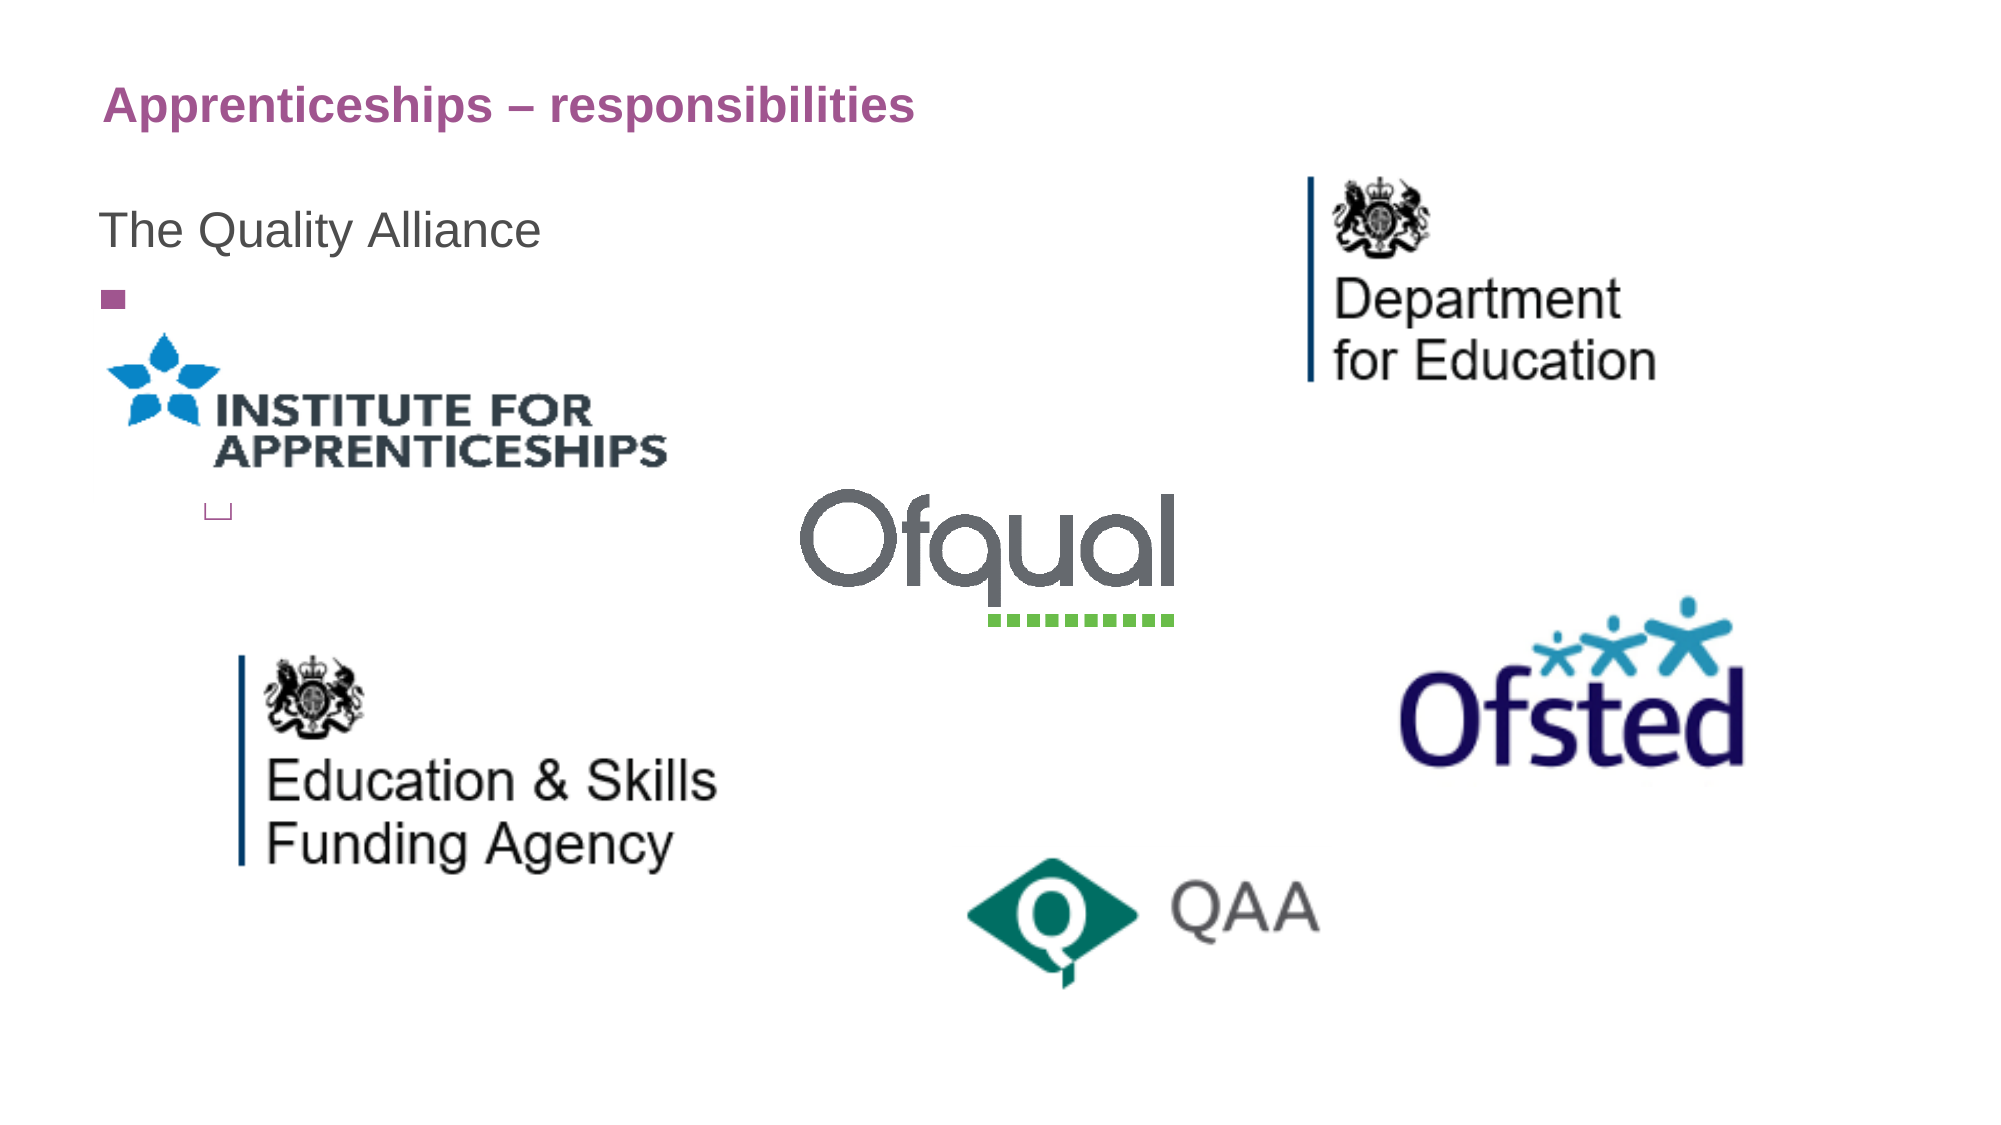

# Apprenticeships – responsibilities
The Quality Alliance